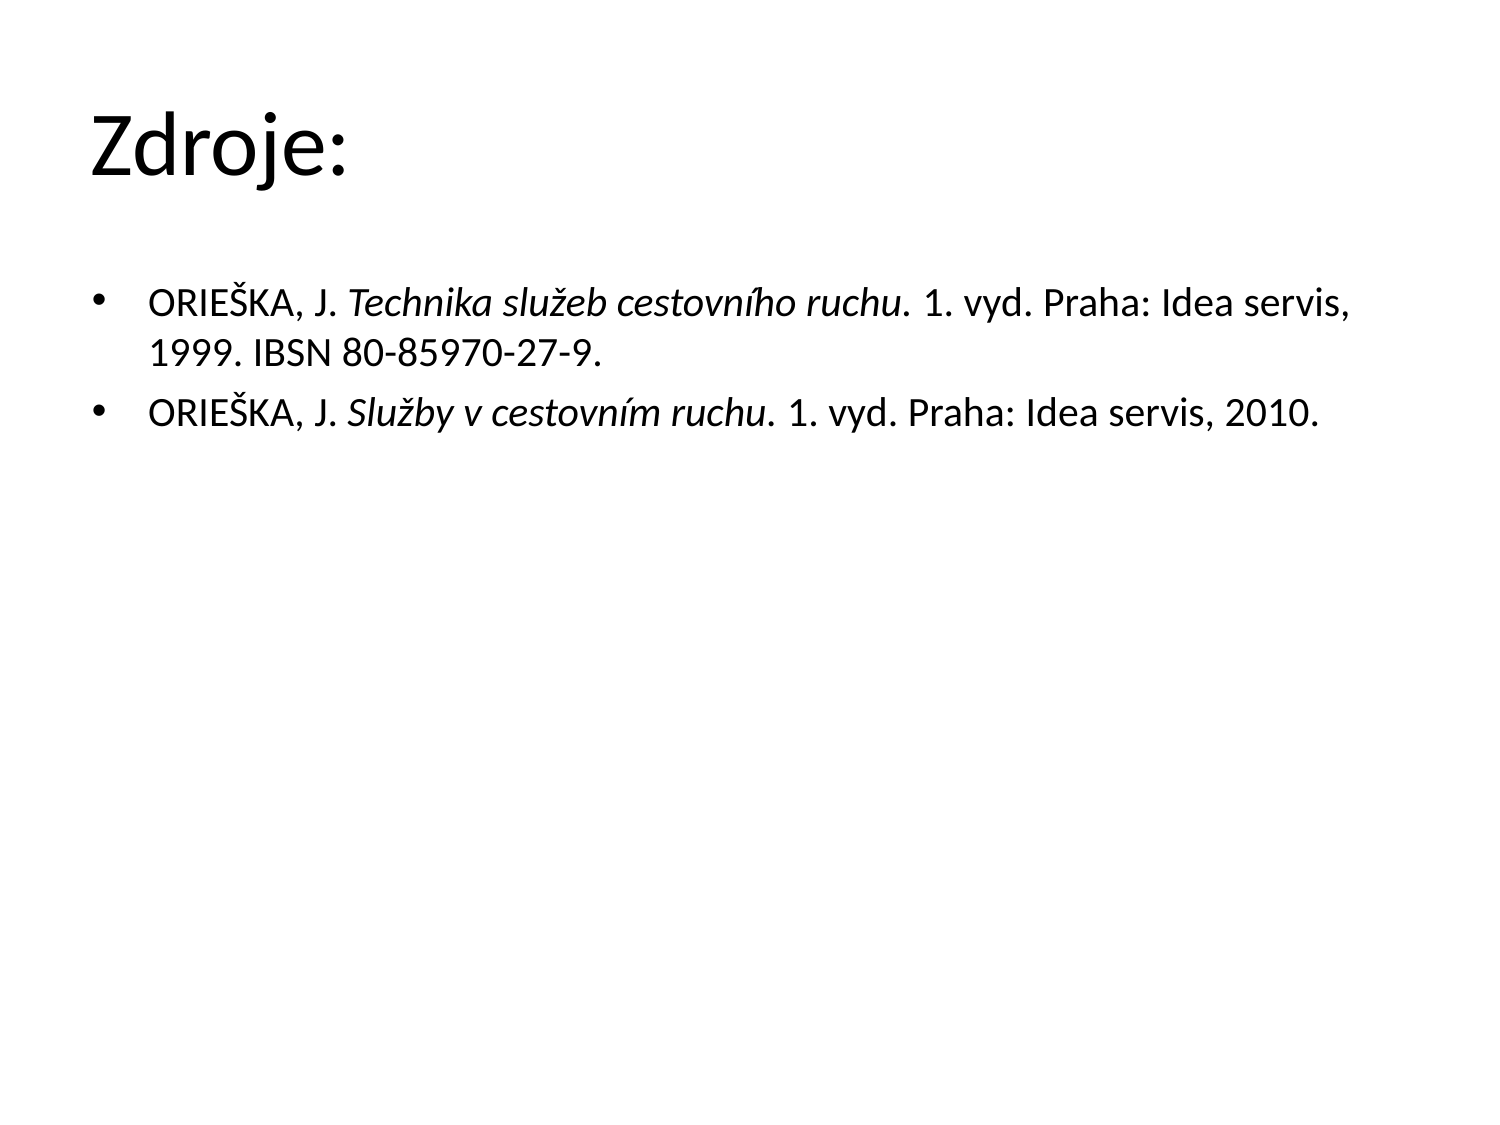

# Zdroje:
ORIEŠKA, J. Technika služeb cestovního ruchu. 1. vyd. Praha: Idea servis, 1999. IBSN 80-85970-27-9.
ORIEŠKA, J. Služby v cestovním ruchu. 1. vyd. Praha: Idea servis, 2010.